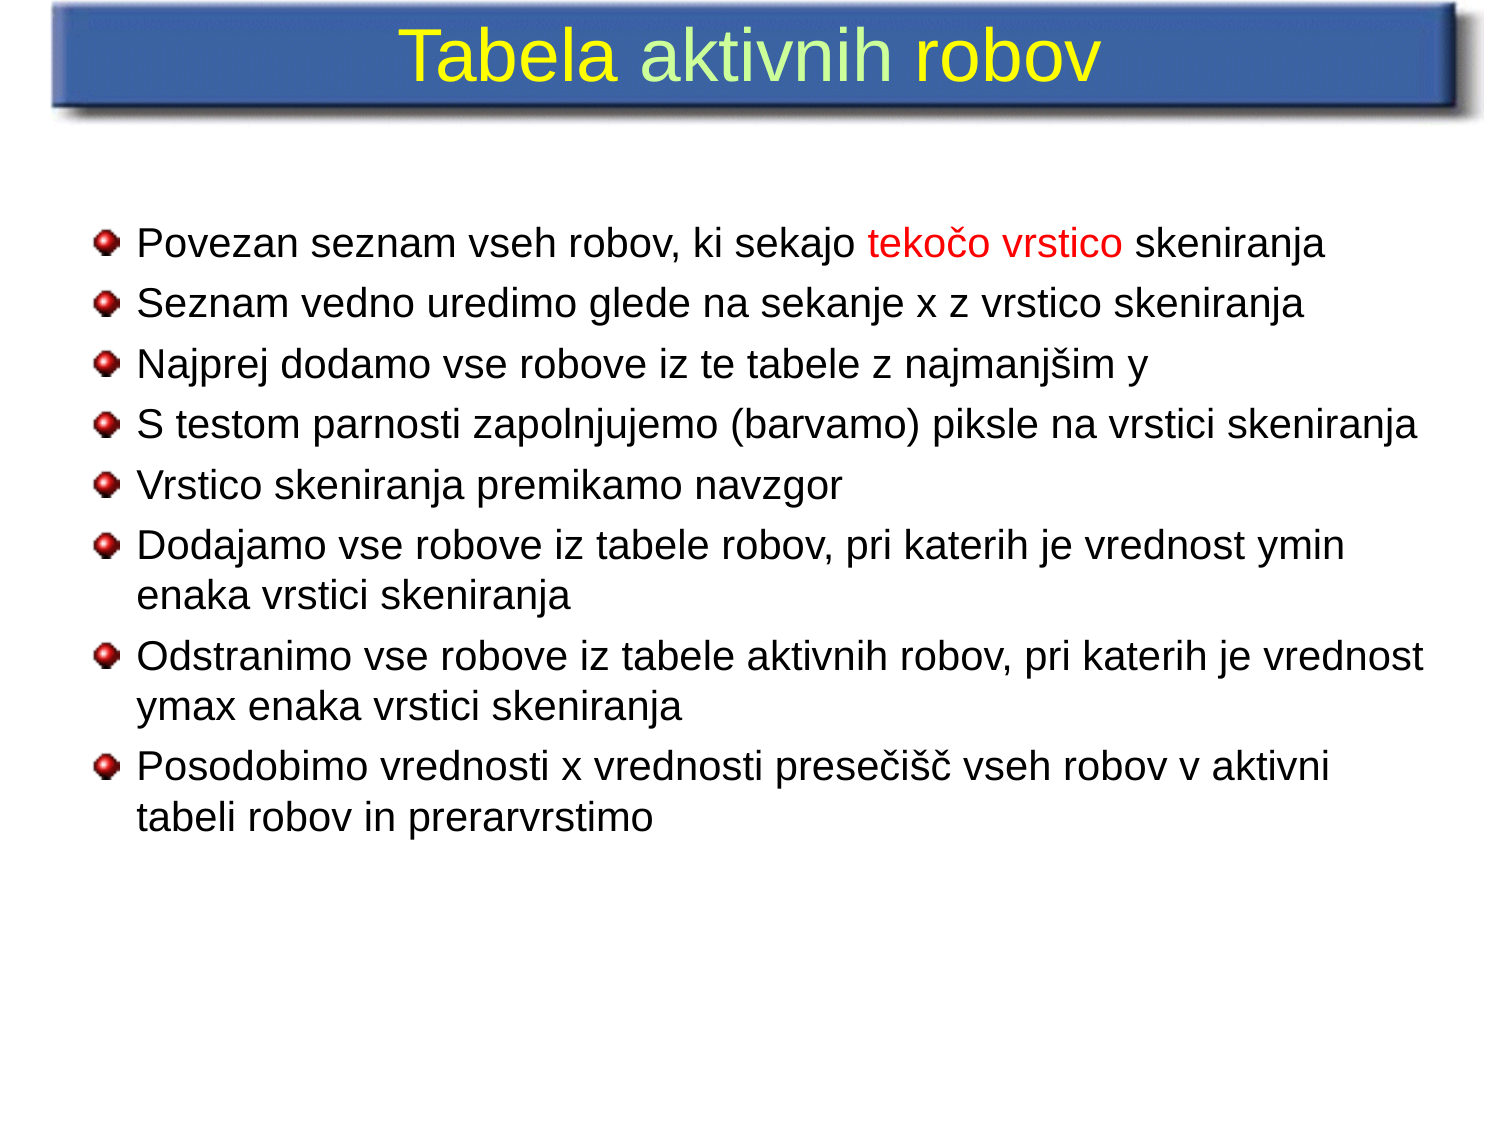

# Tabela aktivnih robov
Povezan seznam vseh robov, ki sekajo tekočo vrstico skeniranja
Seznam vedno uredimo glede na sekanje x z vrstico skeniranja
Najprej dodamo vse robove iz te tabele z najmanjšim y
S testom parnosti zapolnjujemo (barvamo) piksle na vrstici skeniranja
Vrstico skeniranja premikamo navzgor
Dodajamo vse robove iz tabele robov, pri katerih je vrednost ymin enaka vrstici skeniranja
Odstranimo vse robove iz tabele aktivnih robov, pri katerih je vrednost ymax enaka vrstici skeniranja
Posodobimo vrednosti x vrednosti presečišč vseh robov v aktivni tabeli robov in prerarvrstimo